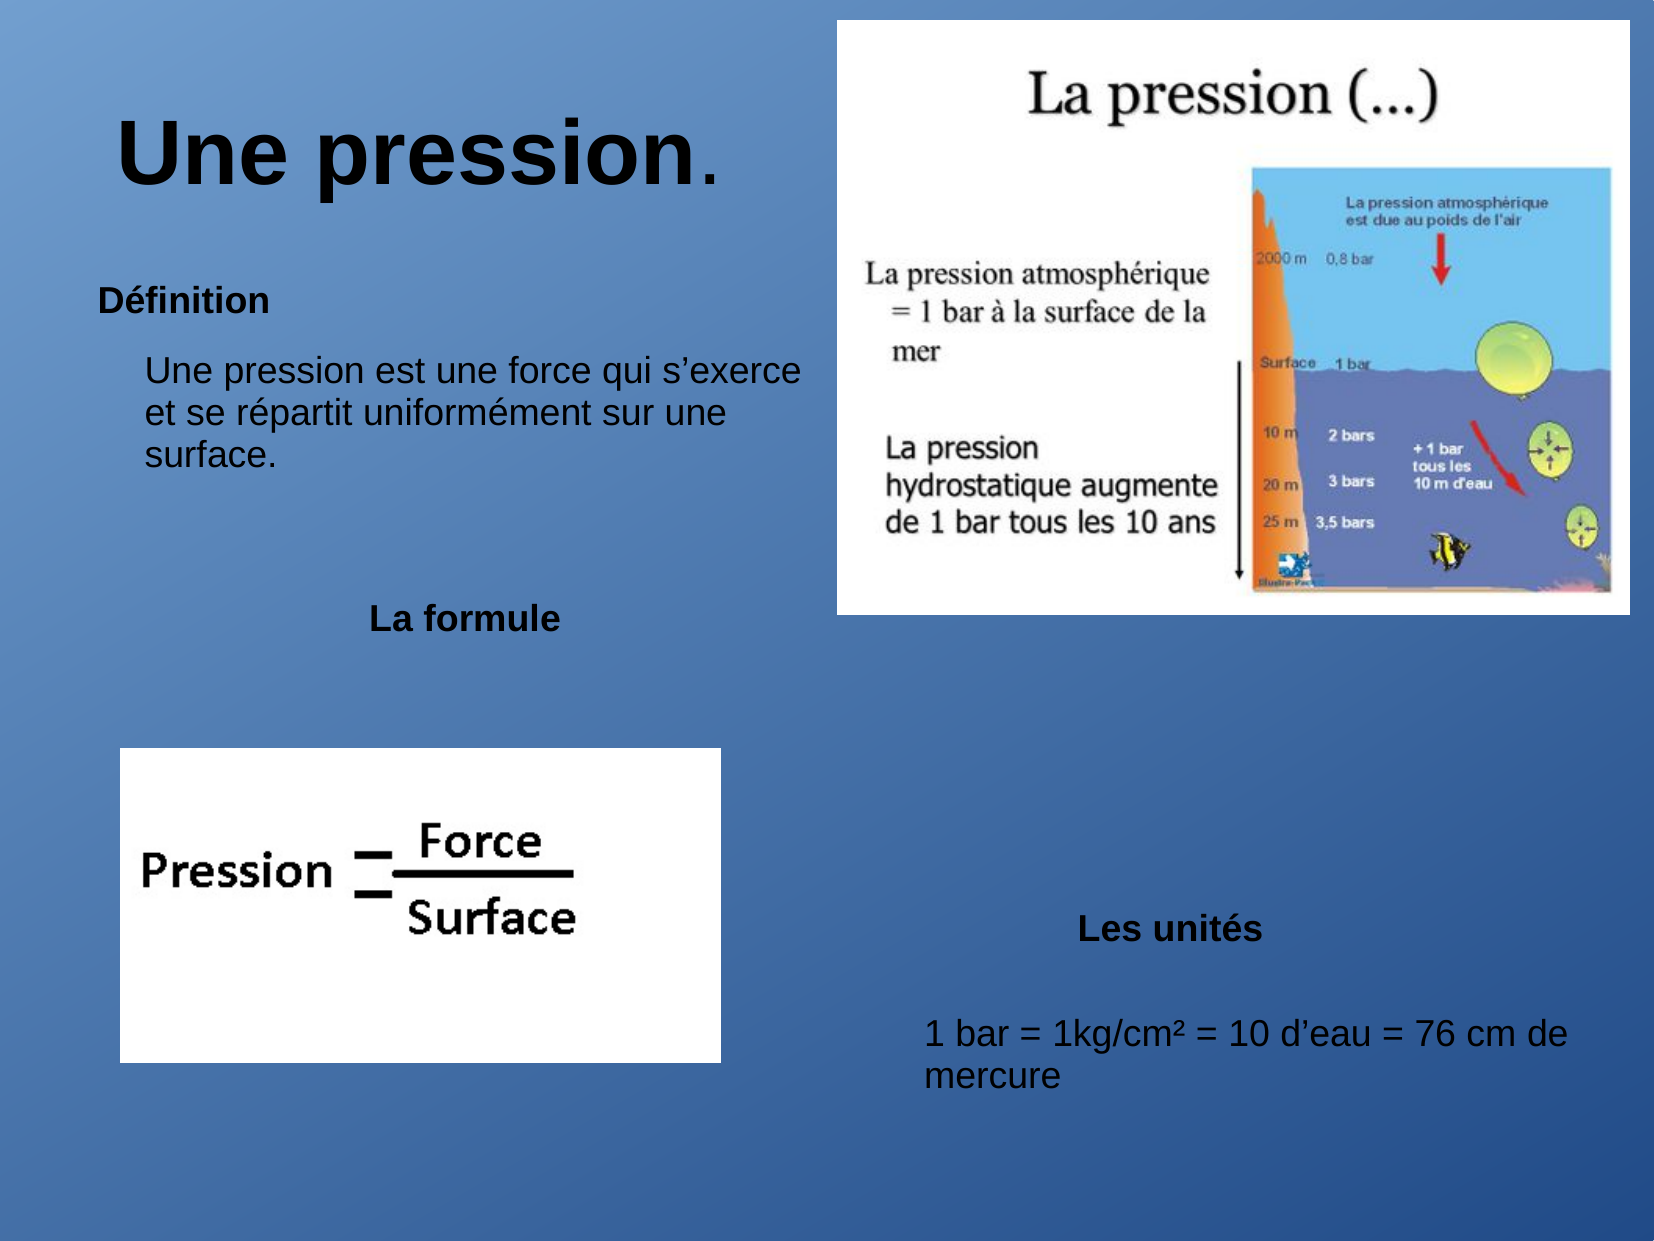

# Une pression.
Définition
Une pression est une force qui s’exerce et se répartit uniformément sur une surface.
La formule
Les unités
1 bar = 1kg/cm² = 10 d’eau = 76 cm de mercure